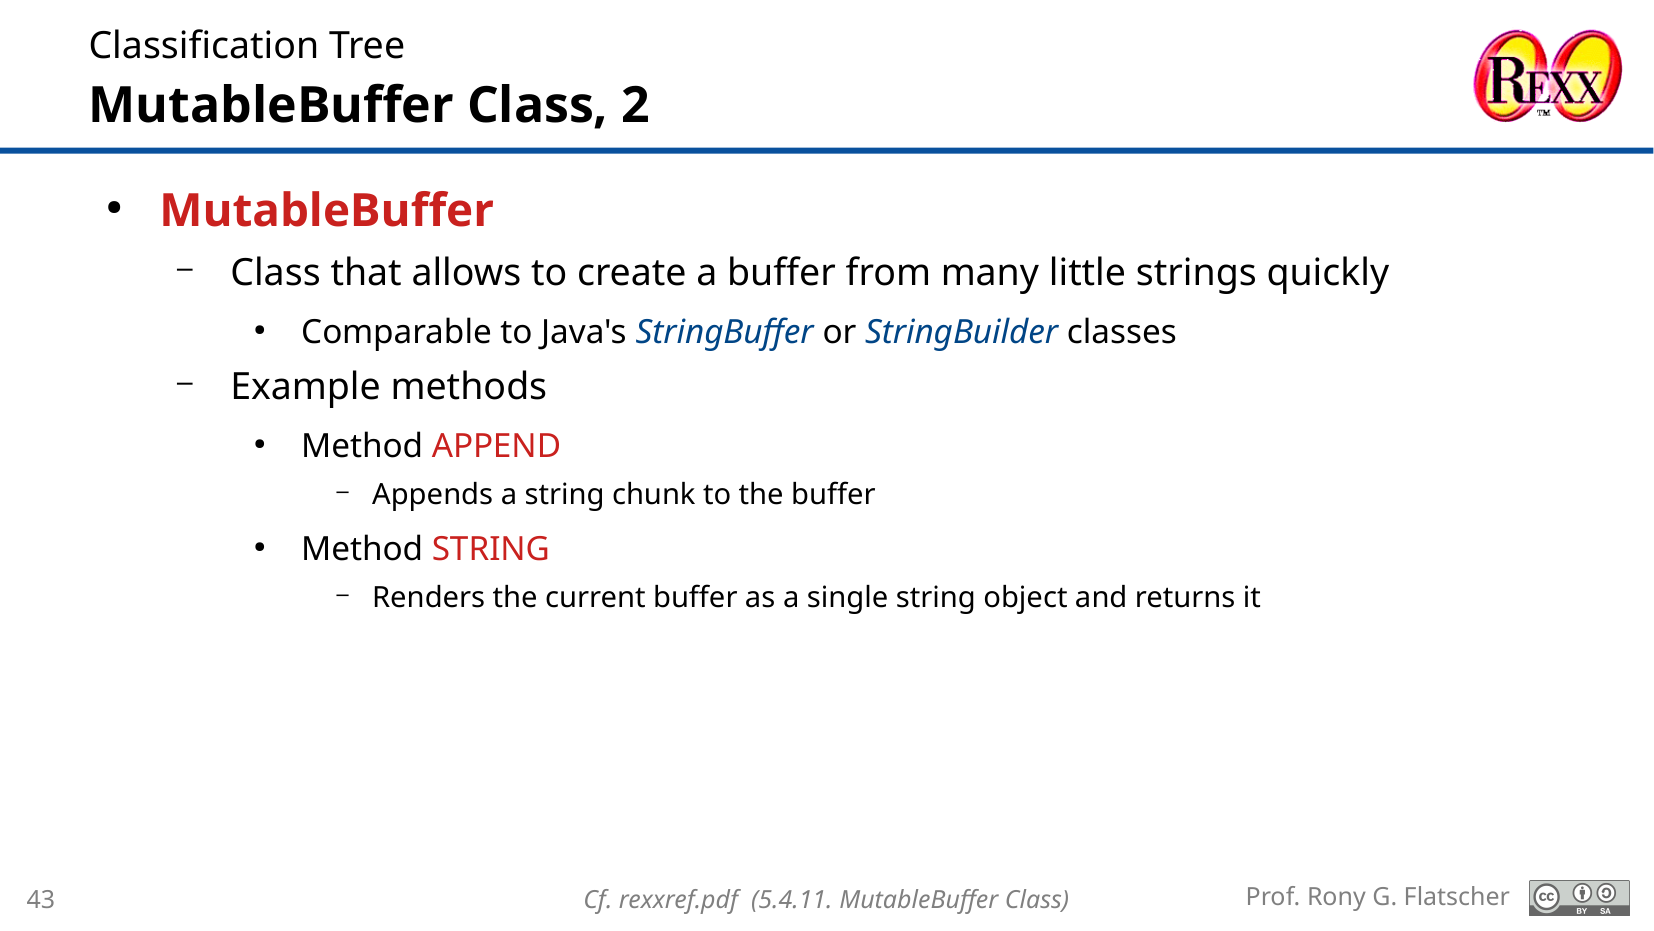

Classification Tree
MutableBuffer Class, 2
# MutableBuffer
Class that allows to create a buffer from many little strings quickly
Comparable to Java's StringBuffer or StringBuilder classes
Example methods
Method APPEND
Appends a string chunk to the buffer
Method STRING
Renders the current buffer as a single string object and returns it
Cf. rexxref.pdf (5.4.11. MutableBuffer Class)